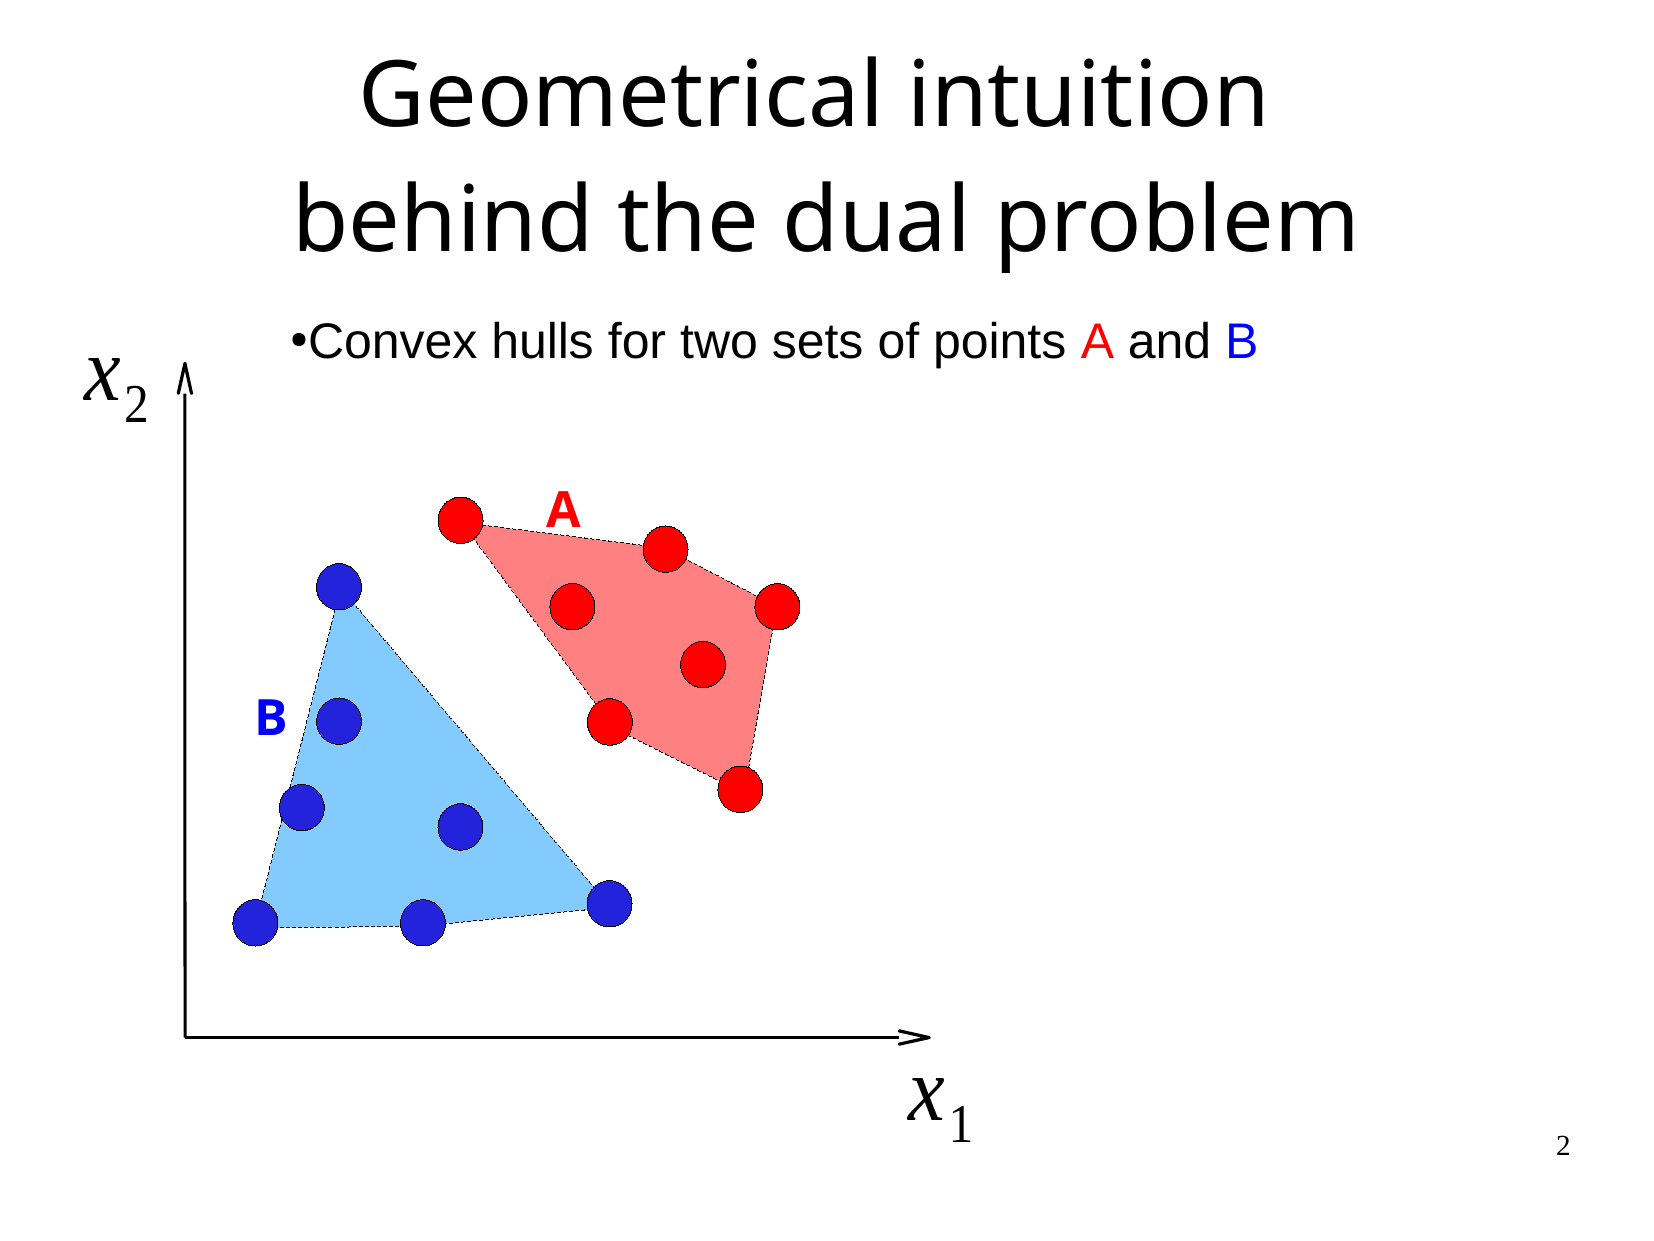

# Geometrical intuition behind the dual problem
Convex hulls for two sets of points A and B
A
B
2